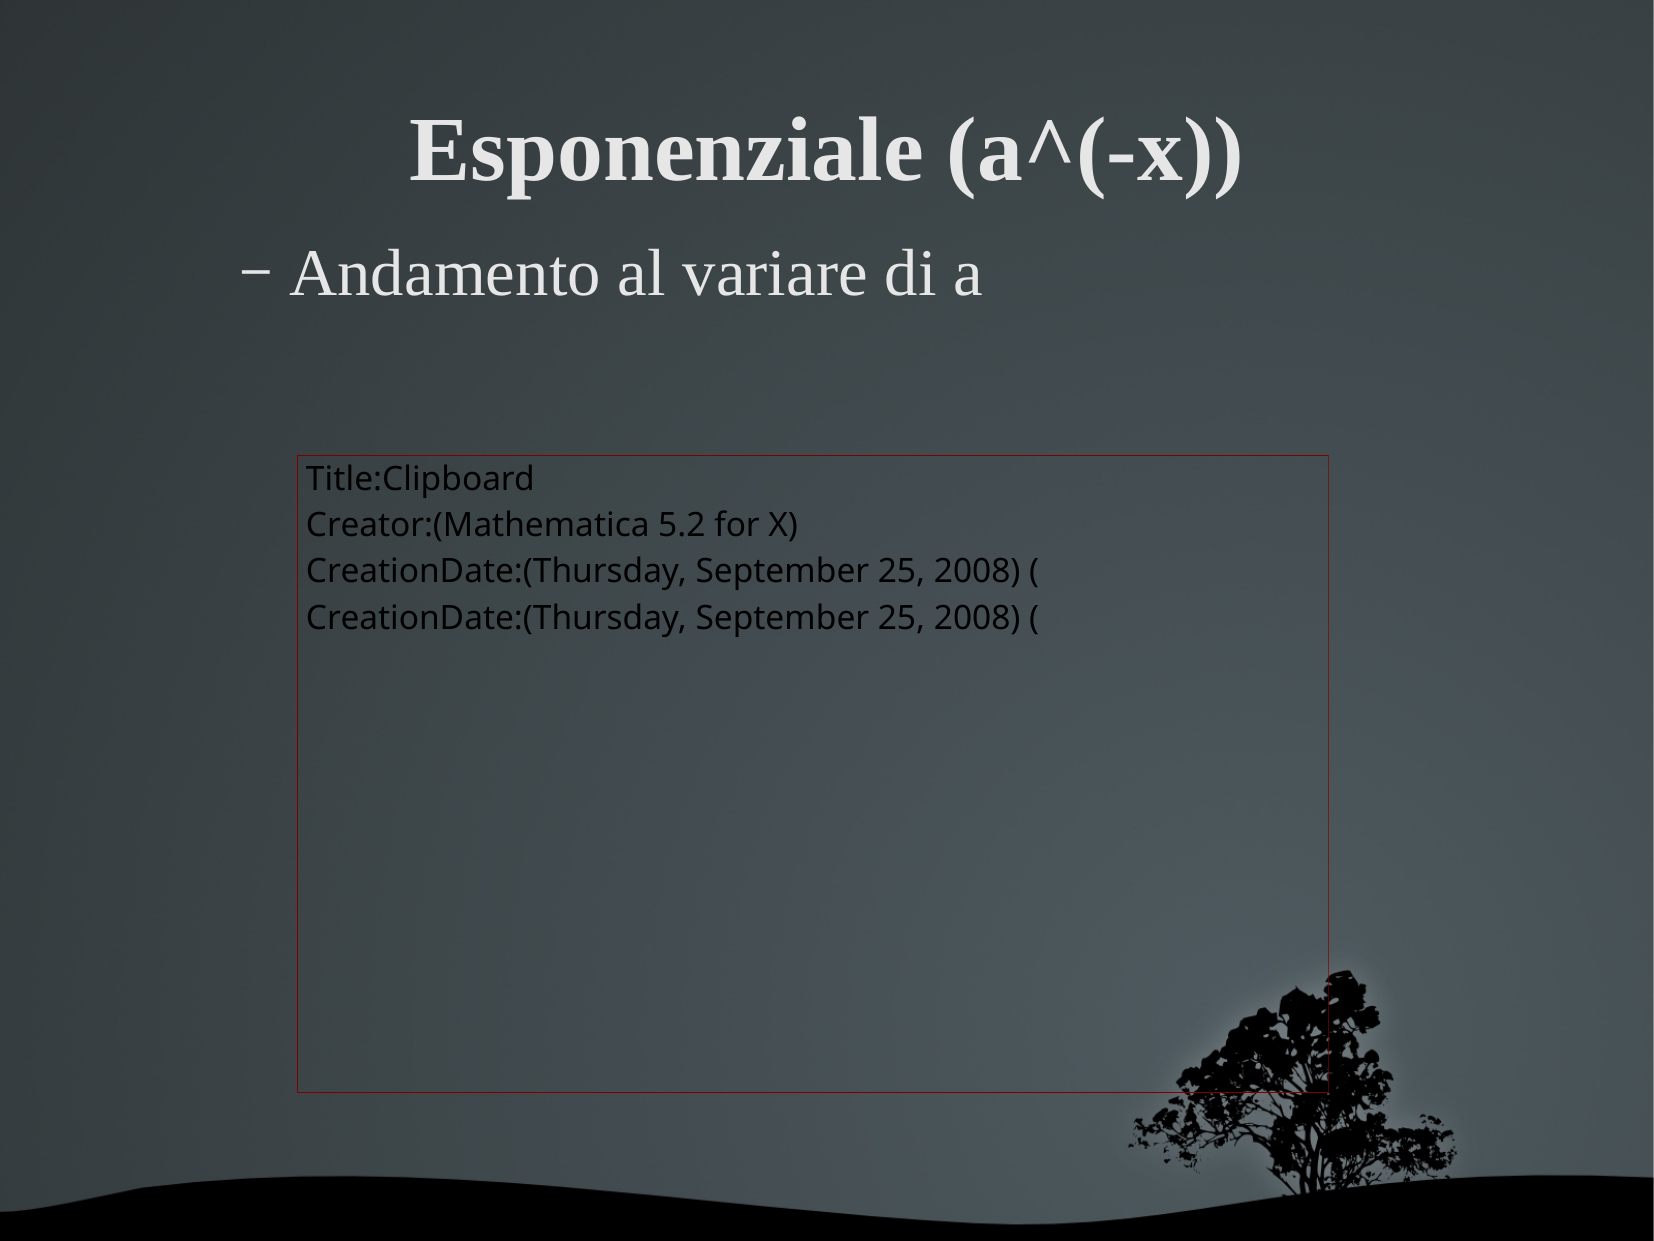

# Esponenziale (a^(-x))
Andamento al variare di a